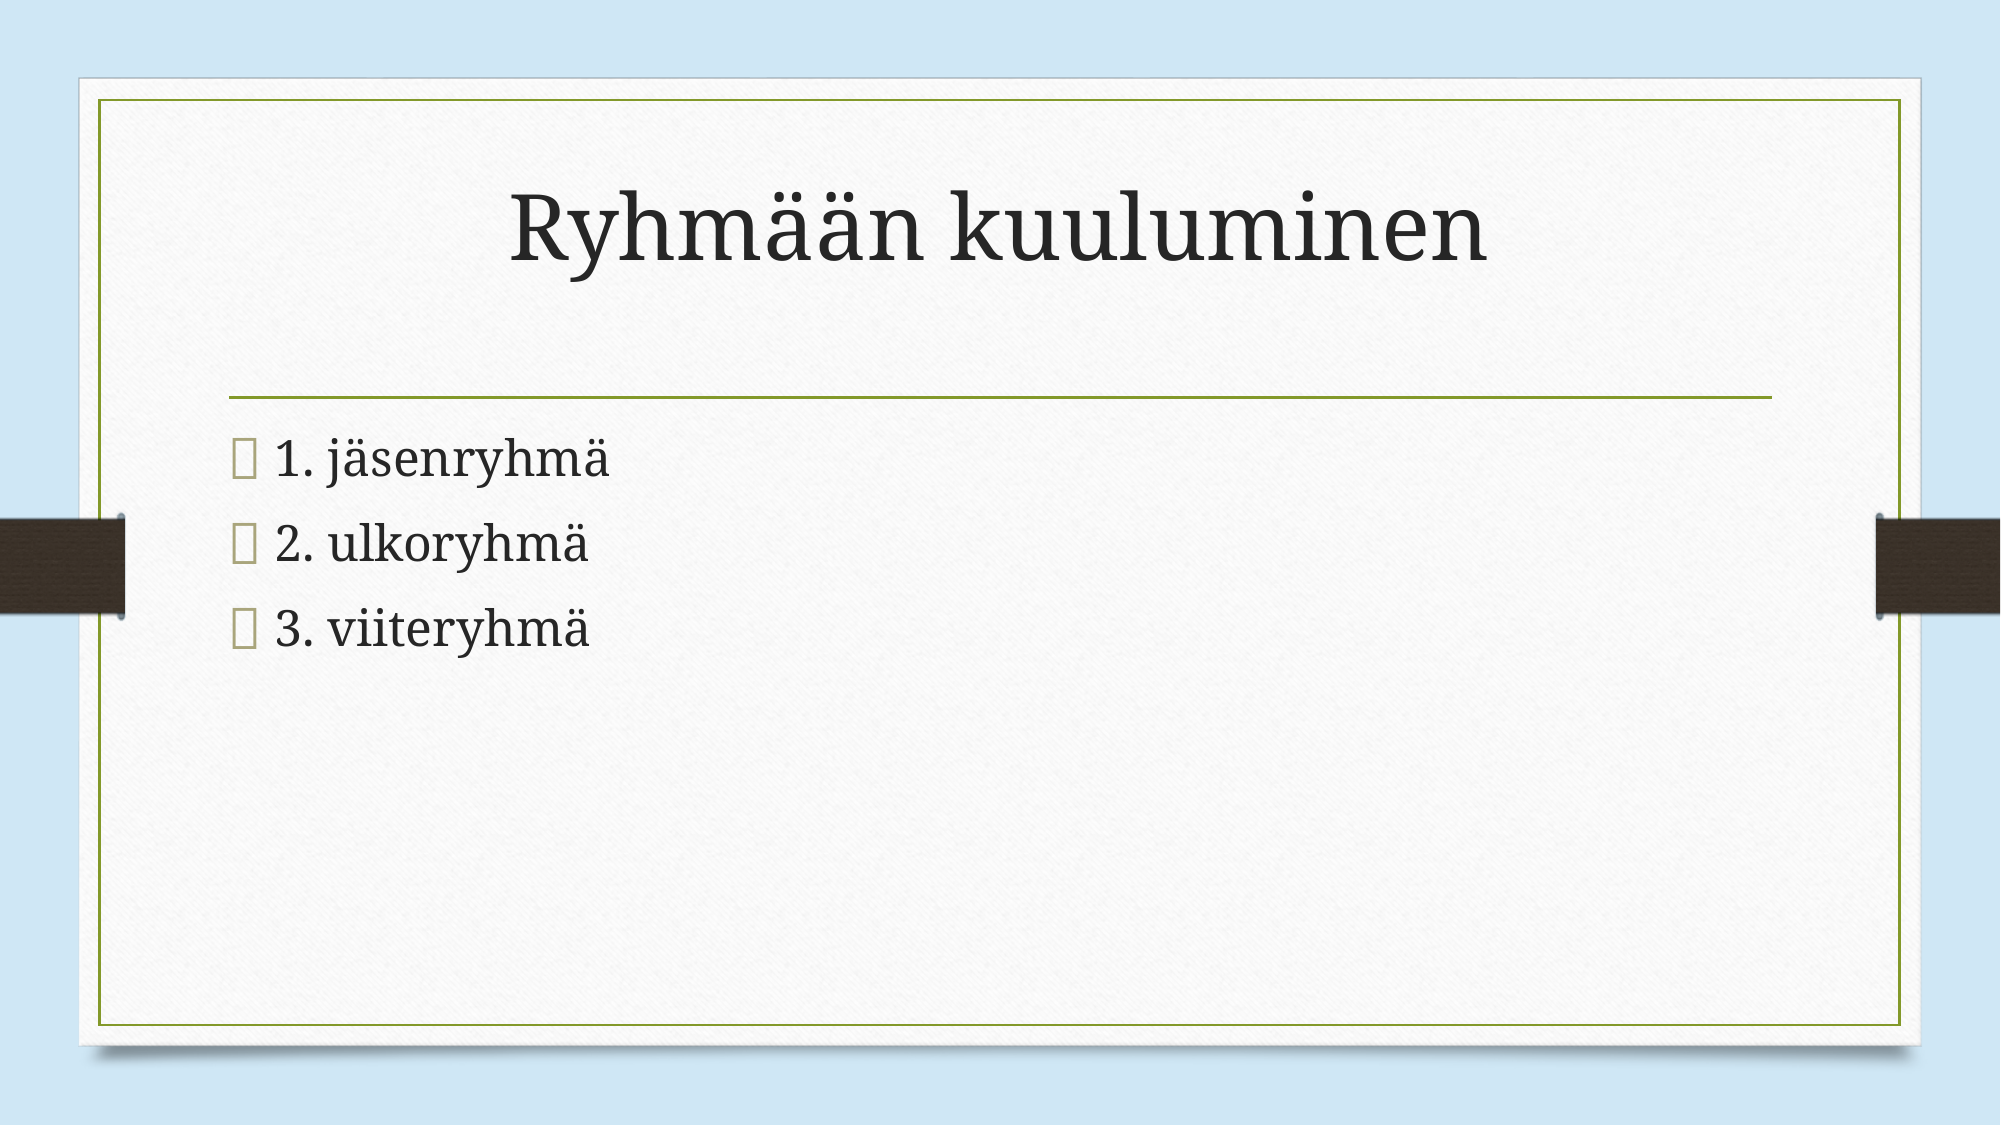

# Ryhmään kuuluminen
1. jäsenryhmä
2. ulkoryhmä
3. viiteryhmä